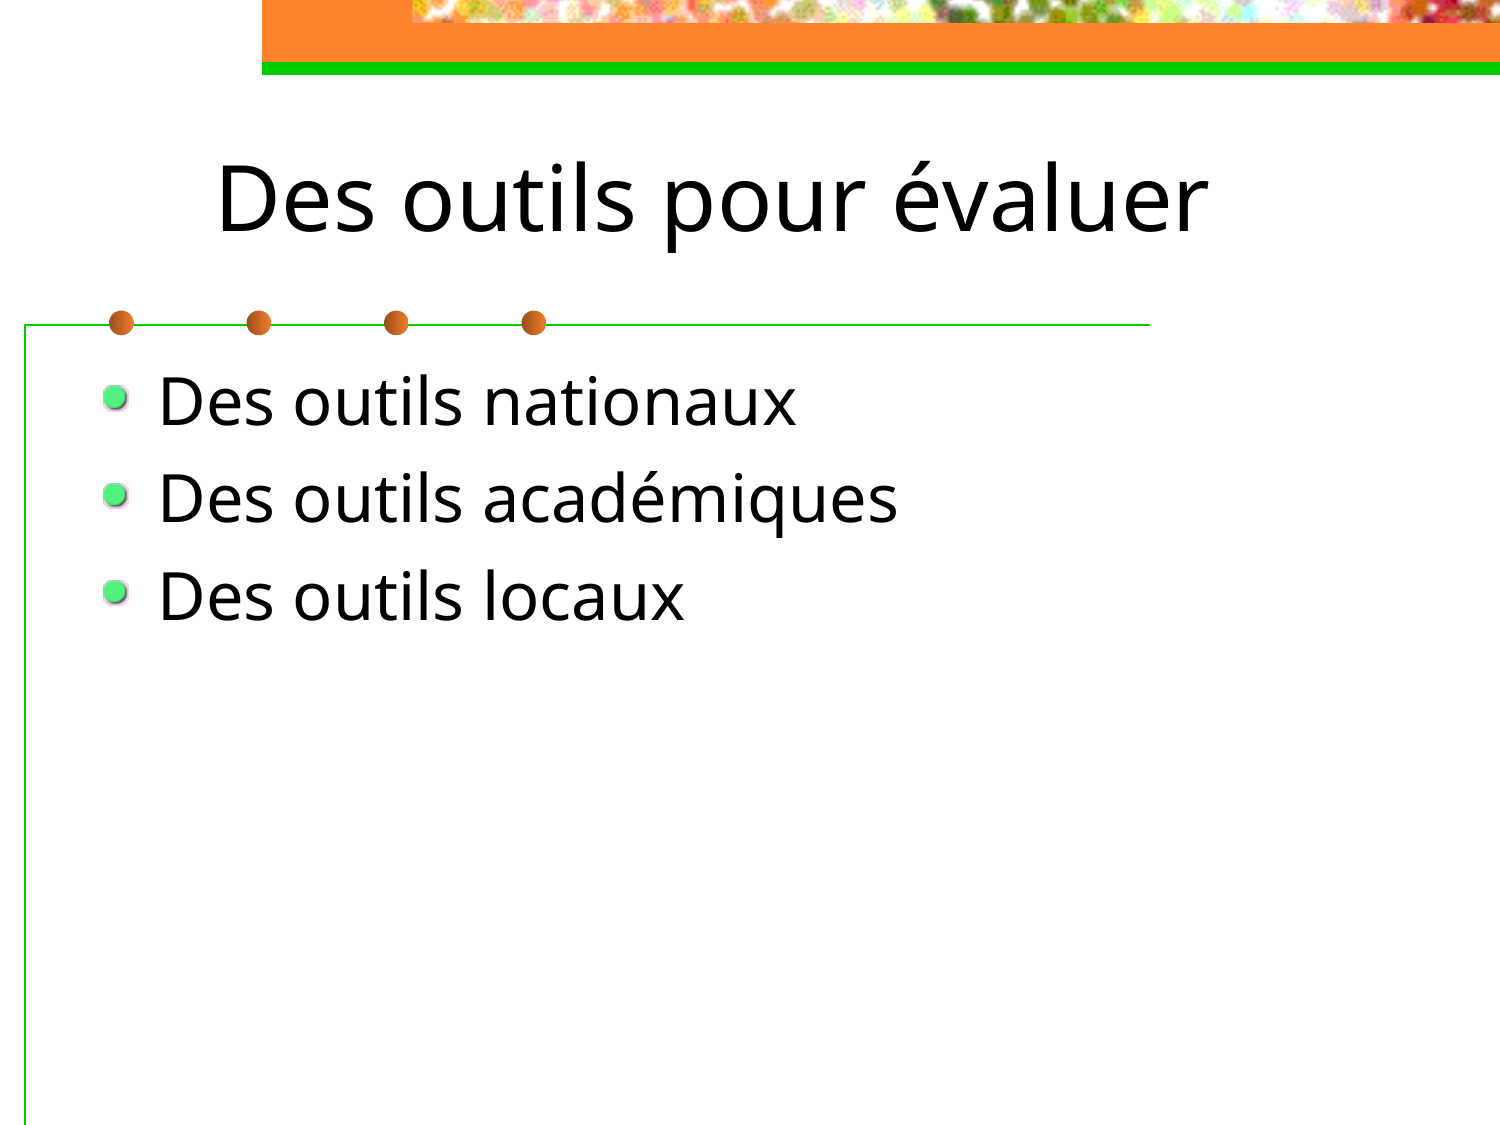

# Des outils pour évaluer
Des outils nationaux
Des outils académiques
Des outils locaux